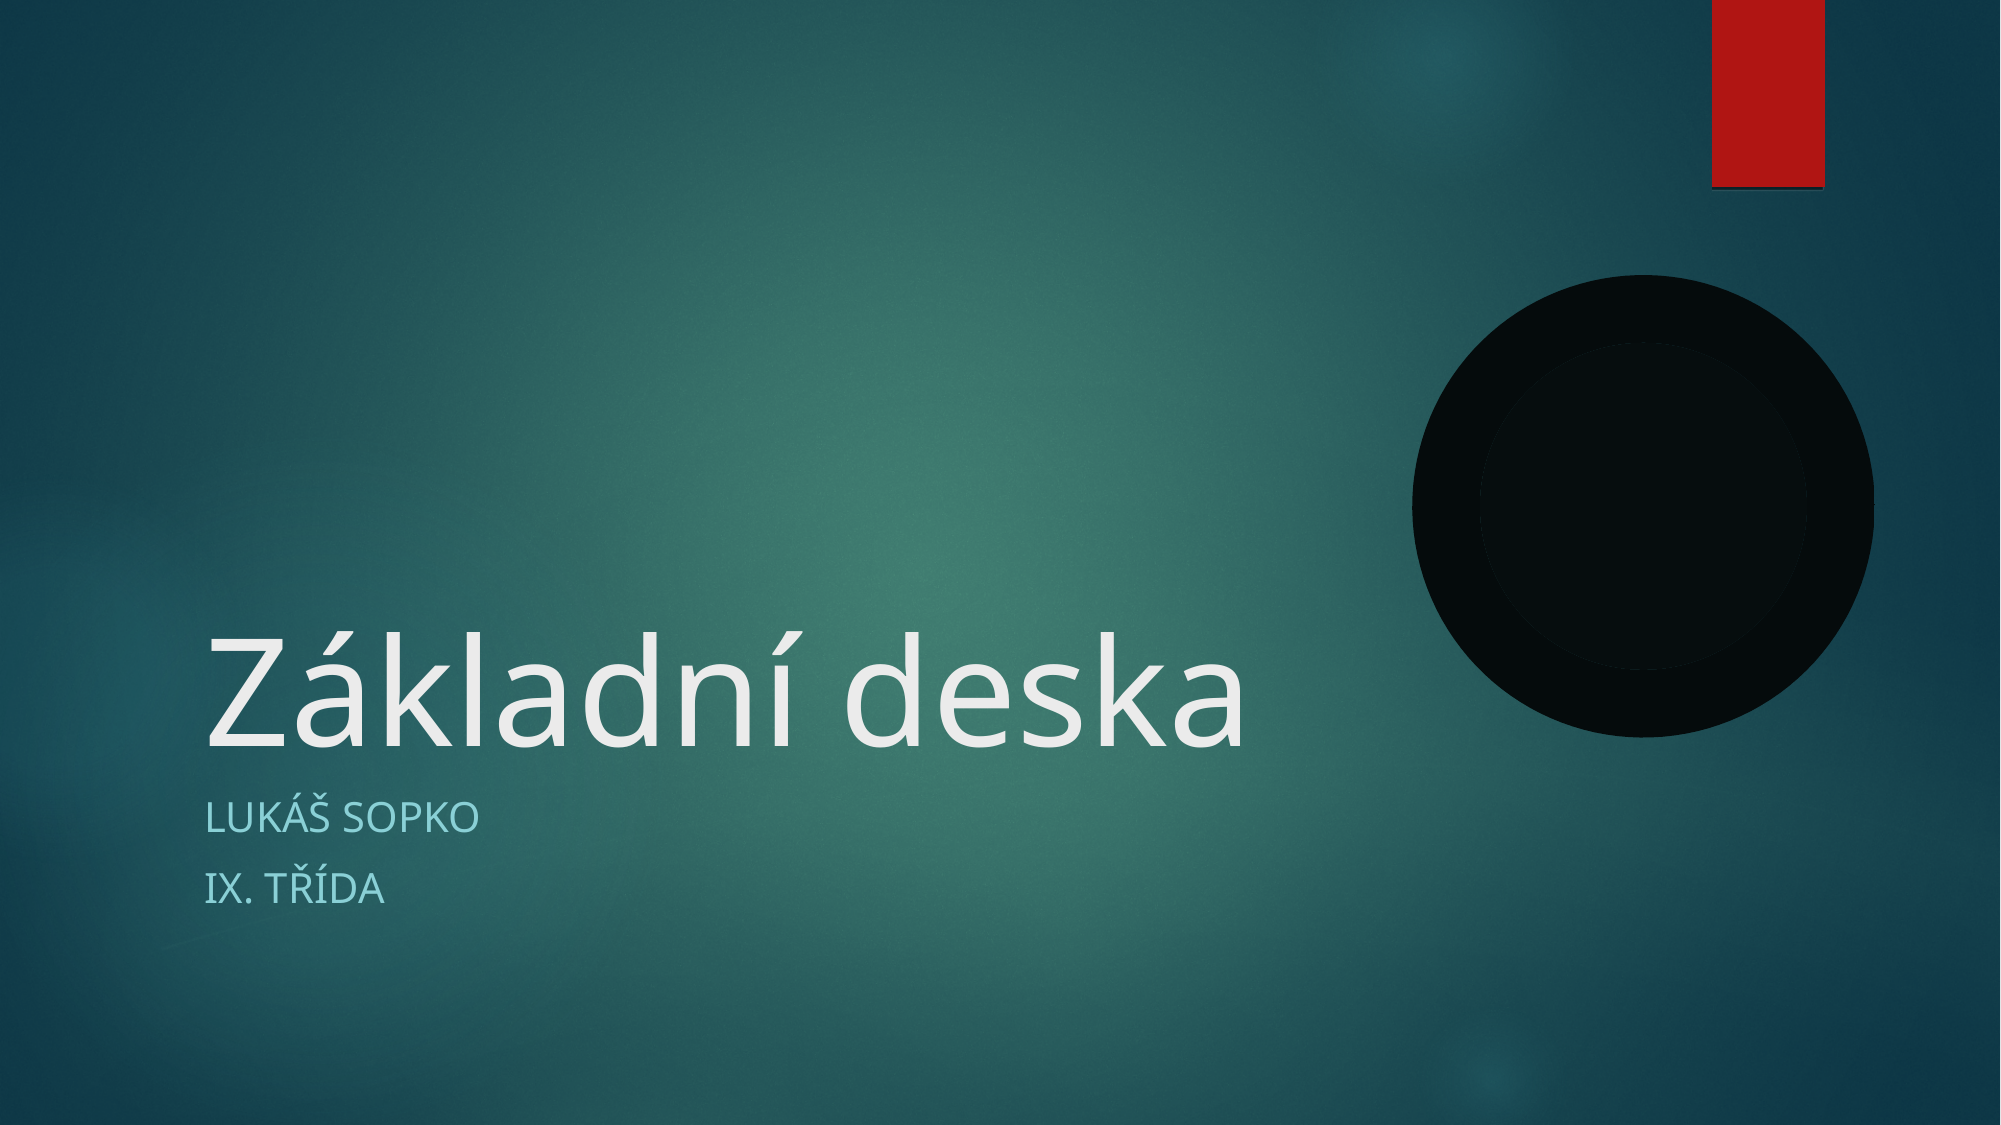

# Základní deska
Lukáš sopko
ix. třída